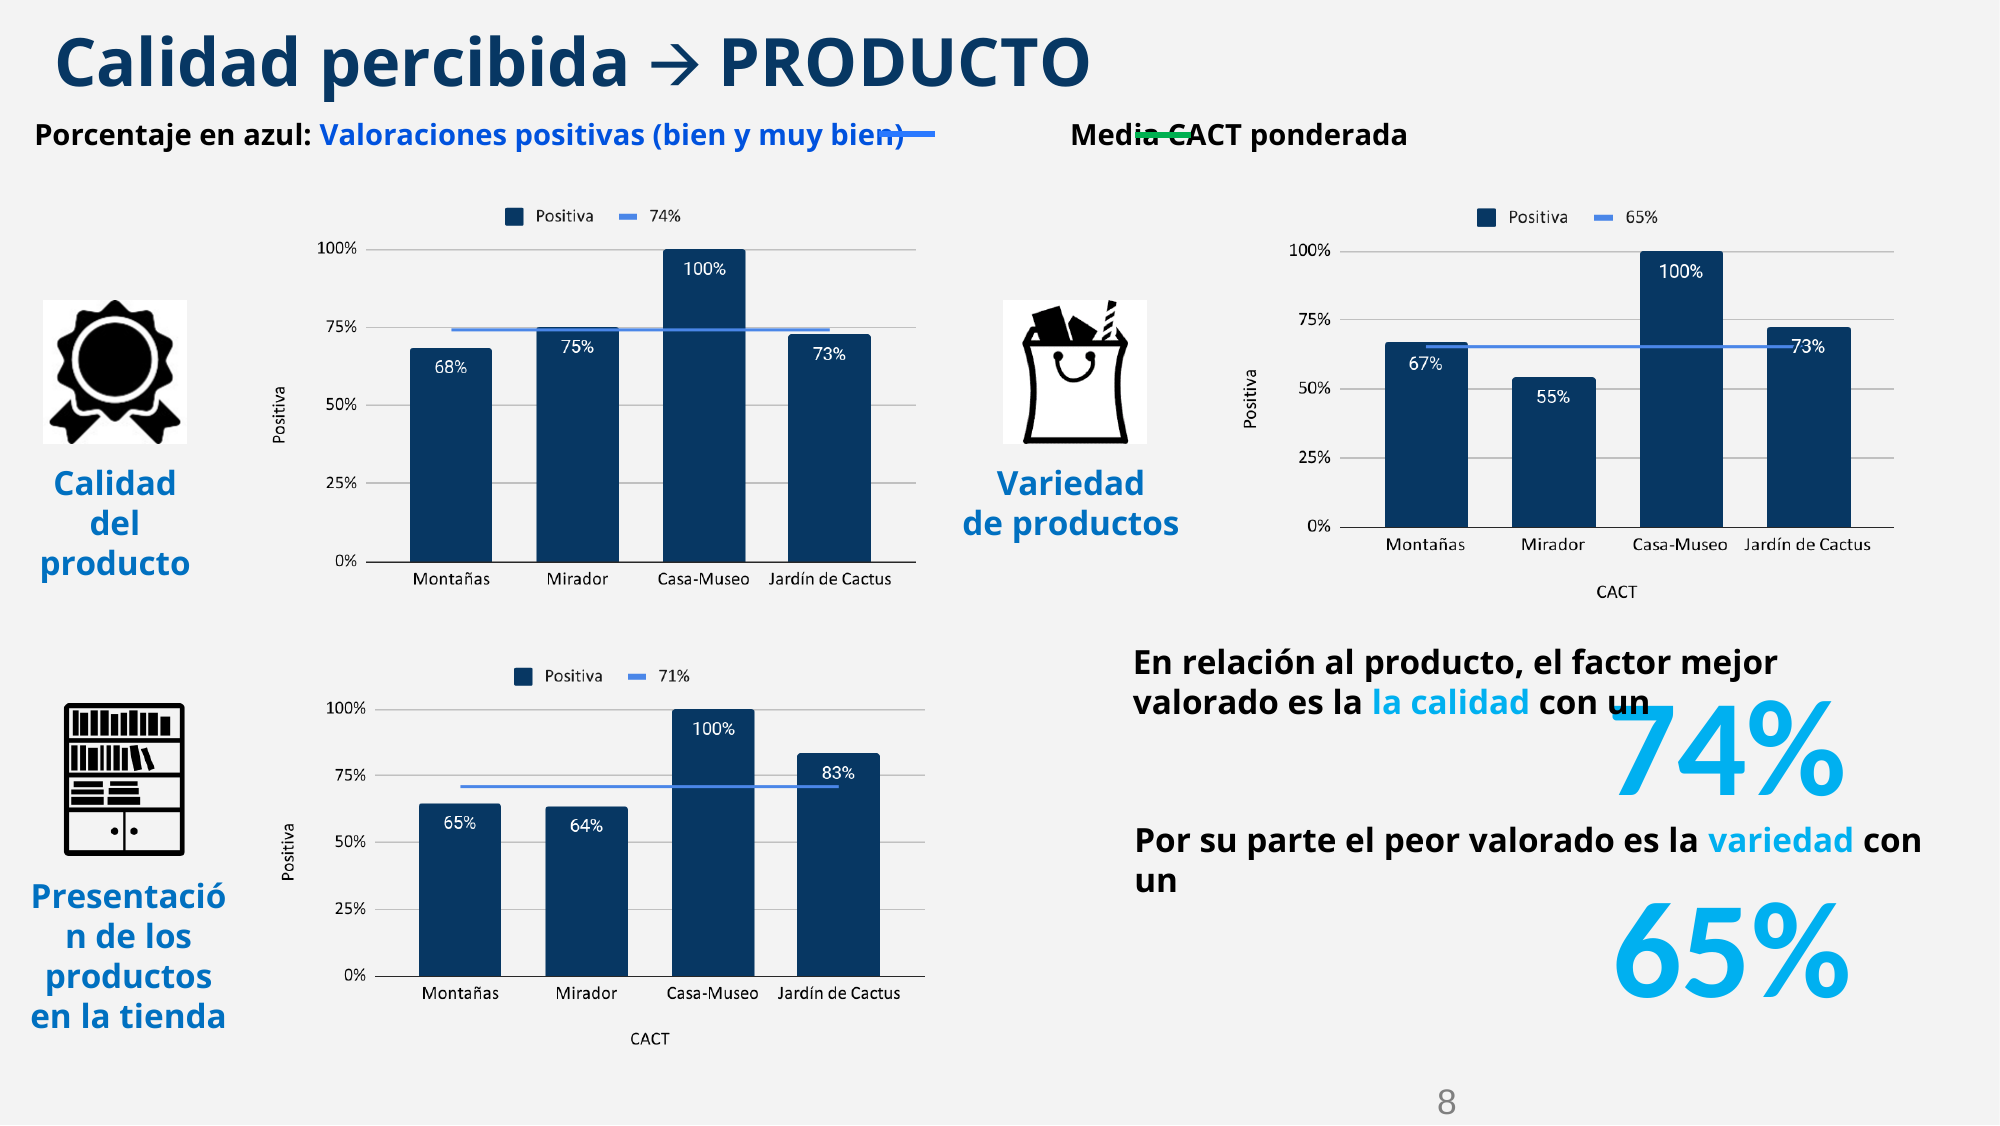

Calidad percibida 🡪 PRODUCTO
 Porcentaje en azul: Valoraciones positivas (bien y muy bien) Media CACT ponderada
Calidad
del producto
Variedad
de productos
En relación al producto, el factor mejor valorado es la la calidad con un
74%
Presentación de los productos en la tienda
Por su parte el peor valorado es la variedad con un
65%